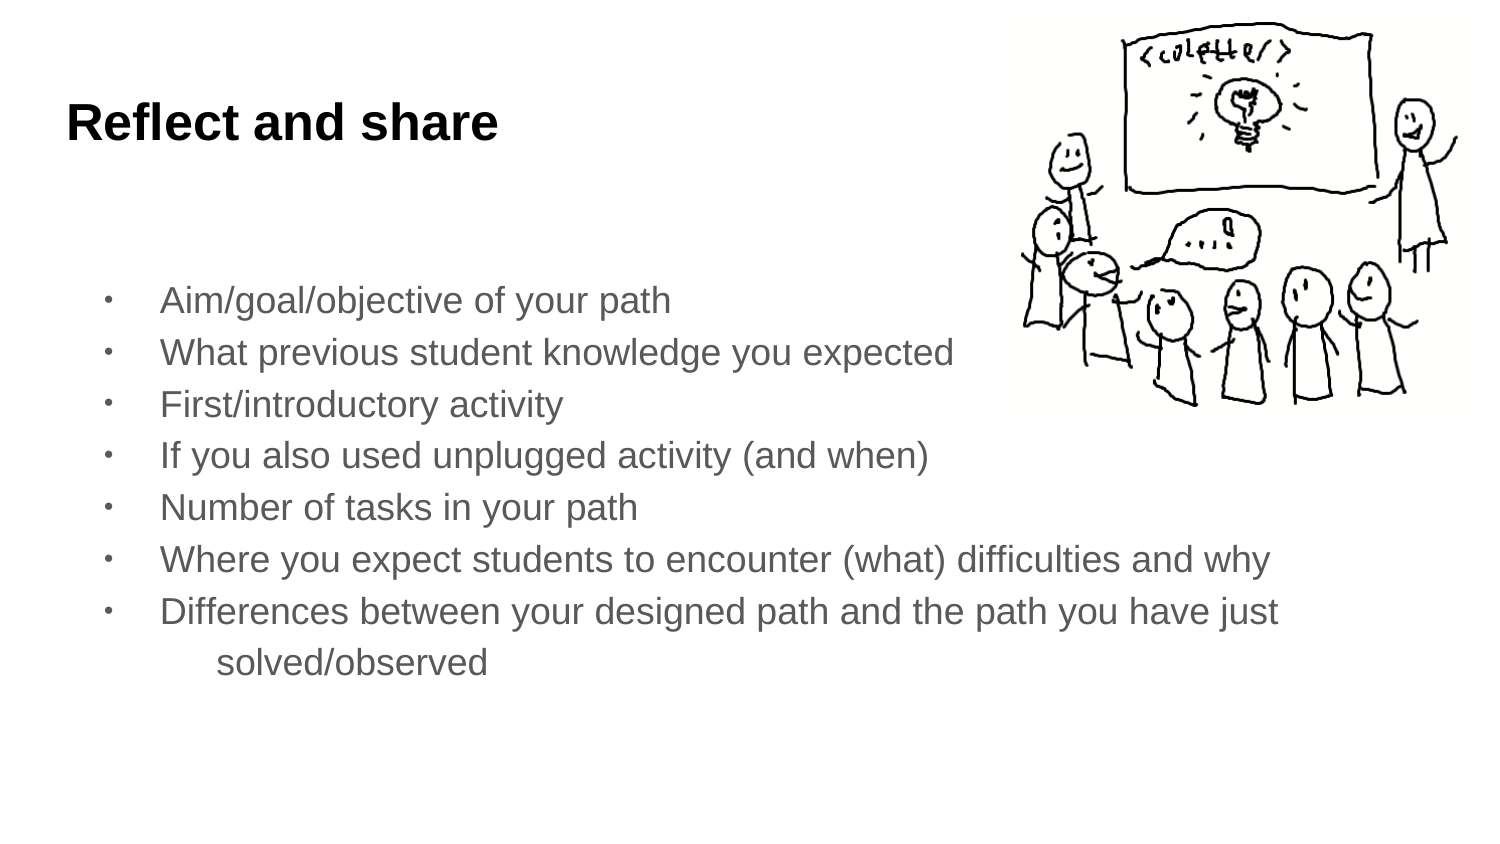

# Reflect and share
Aim/goal/objective of your path
What previous student knowledge you expected
First/introductory activity
If you also used unplugged activity (and when)
Number of tasks in your path
Where you expect students to encounter (what) difficulties and why
Differences between your designed path and the path you have just solved/observed